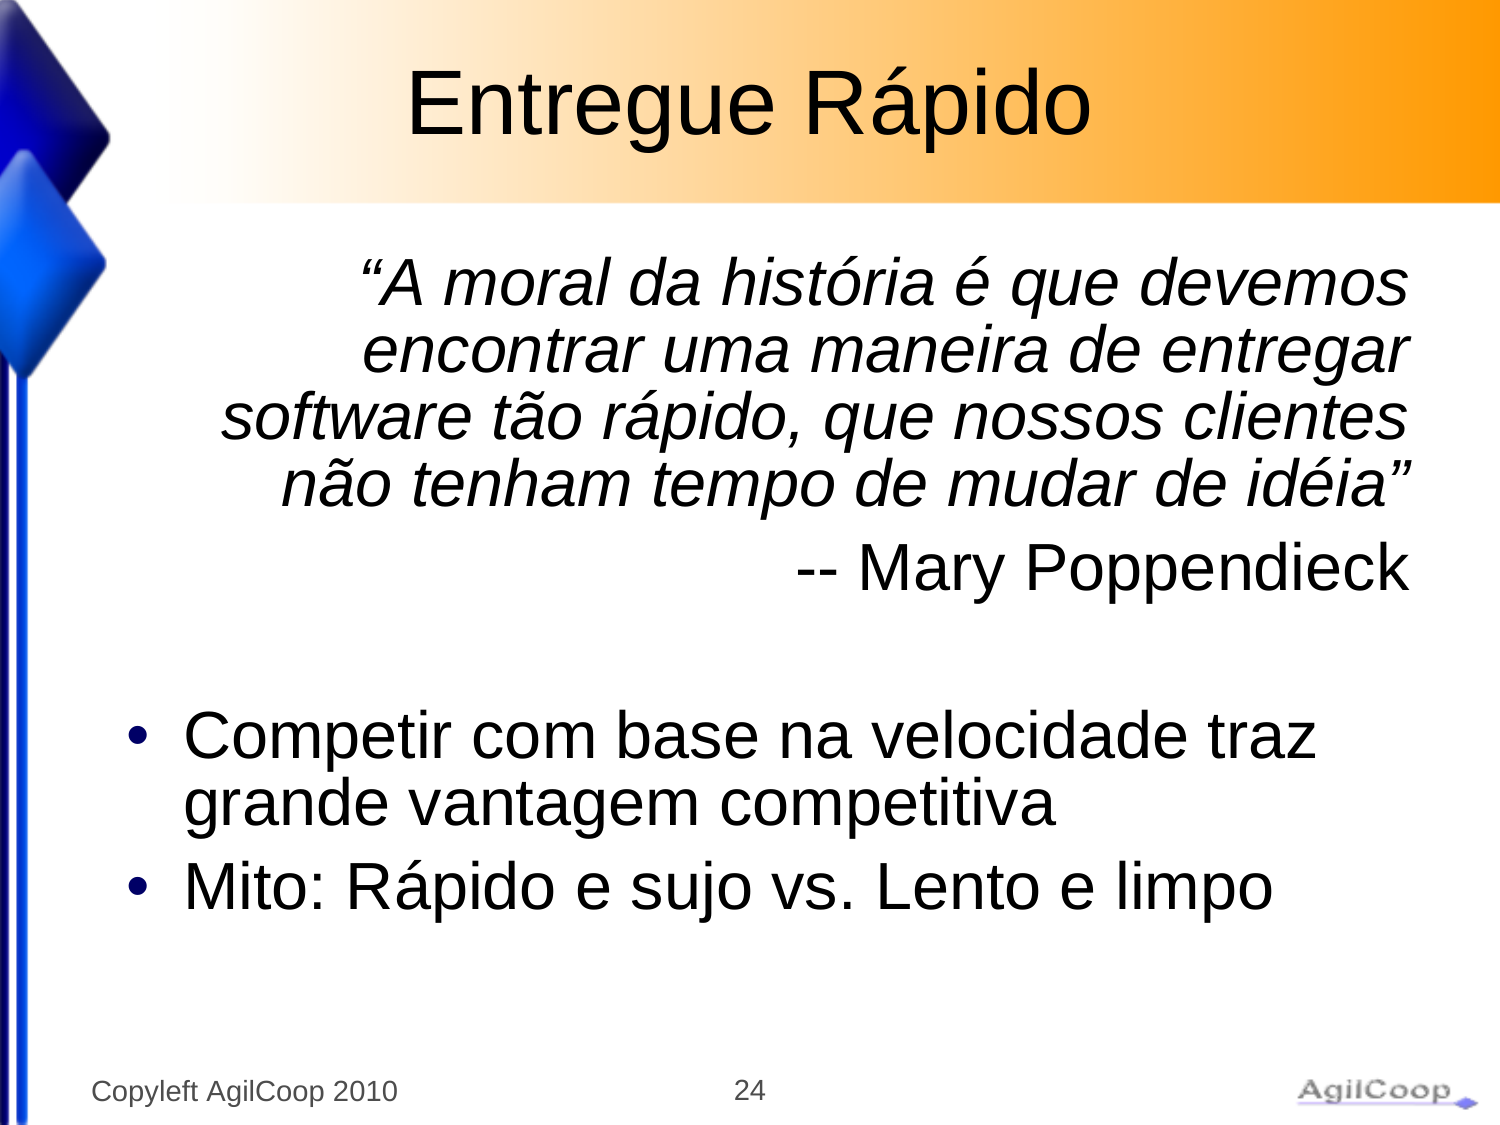

# Entregue Rápido
“A moral da história é que devemos encontrar uma maneira de entregar software tão rápido, que nossos clientes não tenham tempo de mudar de idéia”
-- Mary Poppendieck
Competir com base na velocidade traz grande vantagem competitiva
Mito: Rápido e sujo vs. Lento e limpo
Copyleft AgilCoop 2010
24